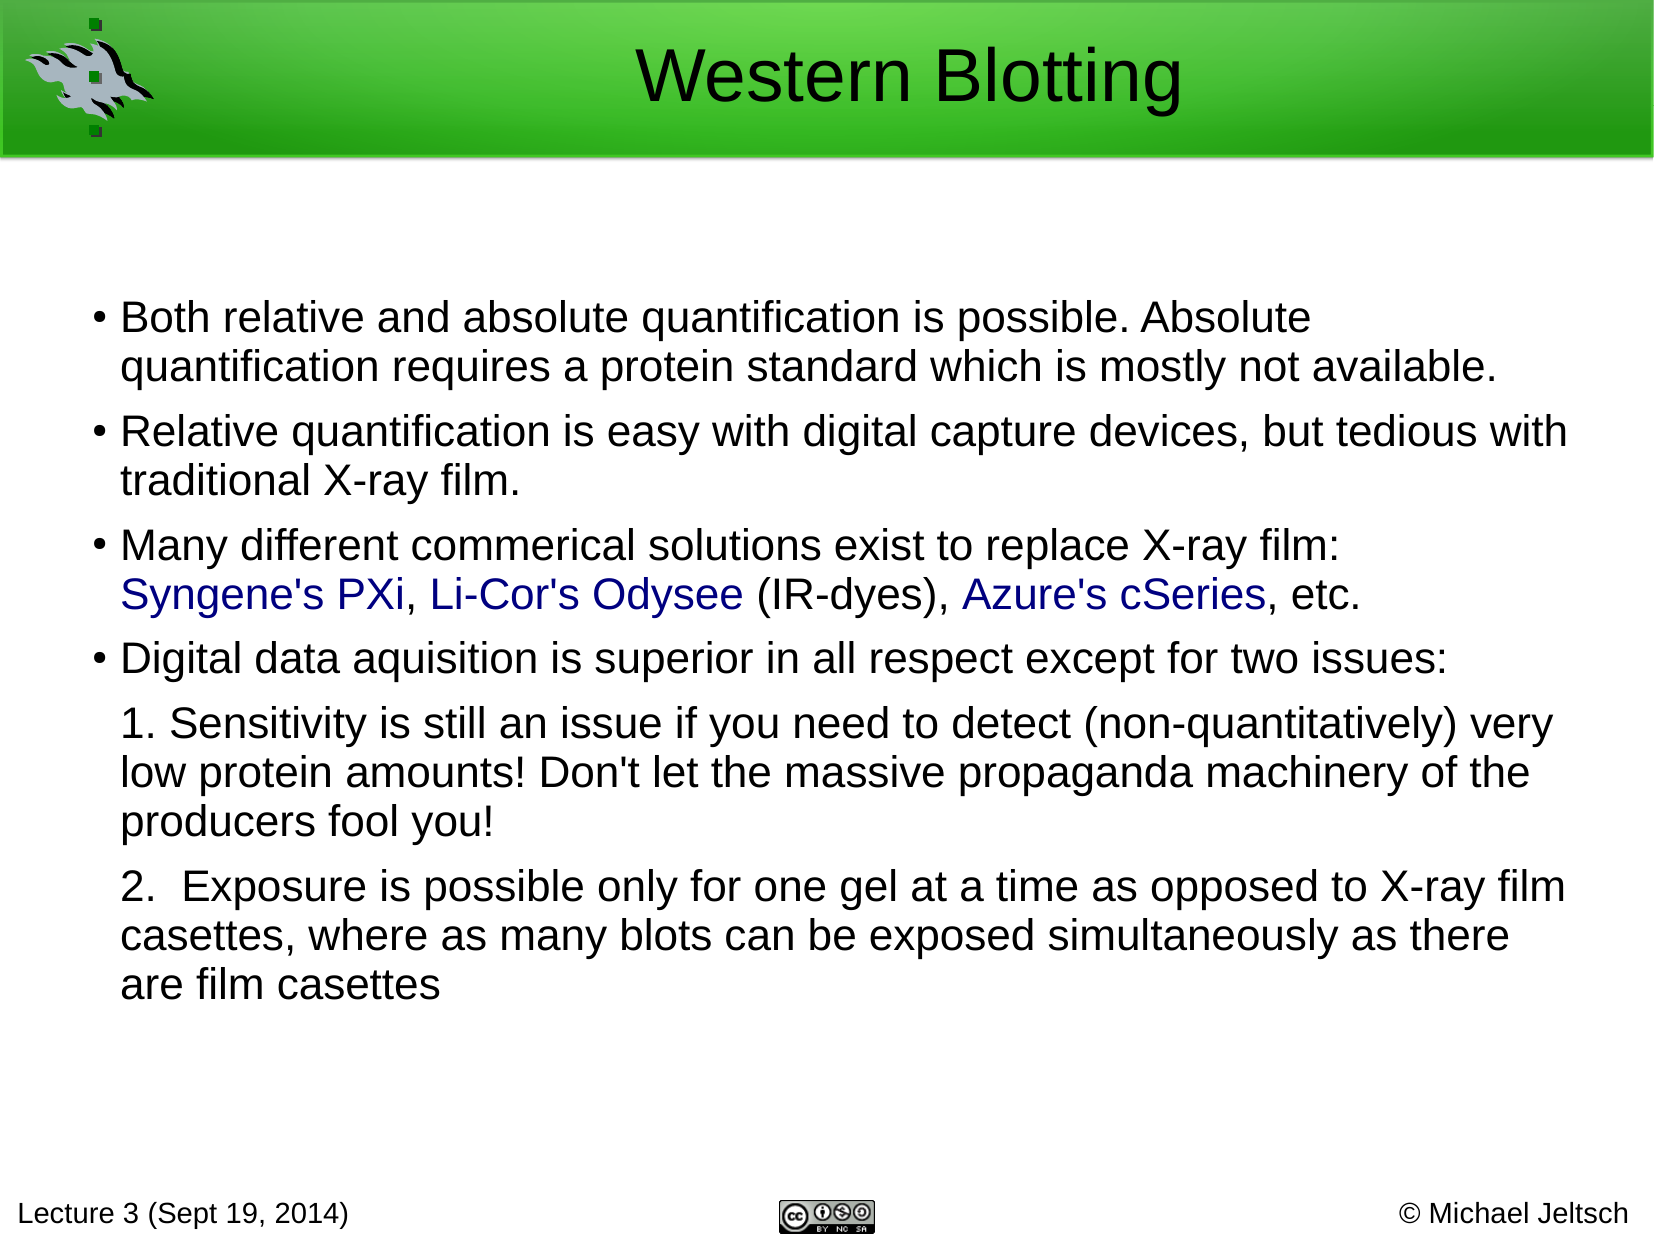

# Western Blotting
Both relative and absolute quantification is possible. Absolute quantification requires a protein standard which is mostly not available.
Relative quantification is easy with digital capture devices, but tedious with traditional X-ray film.
Many different commerical solutions exist to replace X-ray film: Syngene's PXi, Li-Cor's Odysee (IR-dyes), Azure's cSeries, etc.
Digital data aquisition is superior in all respect except for two issues:
1. Sensitivity is still an issue if you need to detect (non-quantitatively) very low protein amounts! Don't let the massive propaganda machinery of the producers fool you!
2. Exposure is possible only for one gel at a time as opposed to X-ray film casettes, where as many blots can be exposed simultaneously as there are film casettes